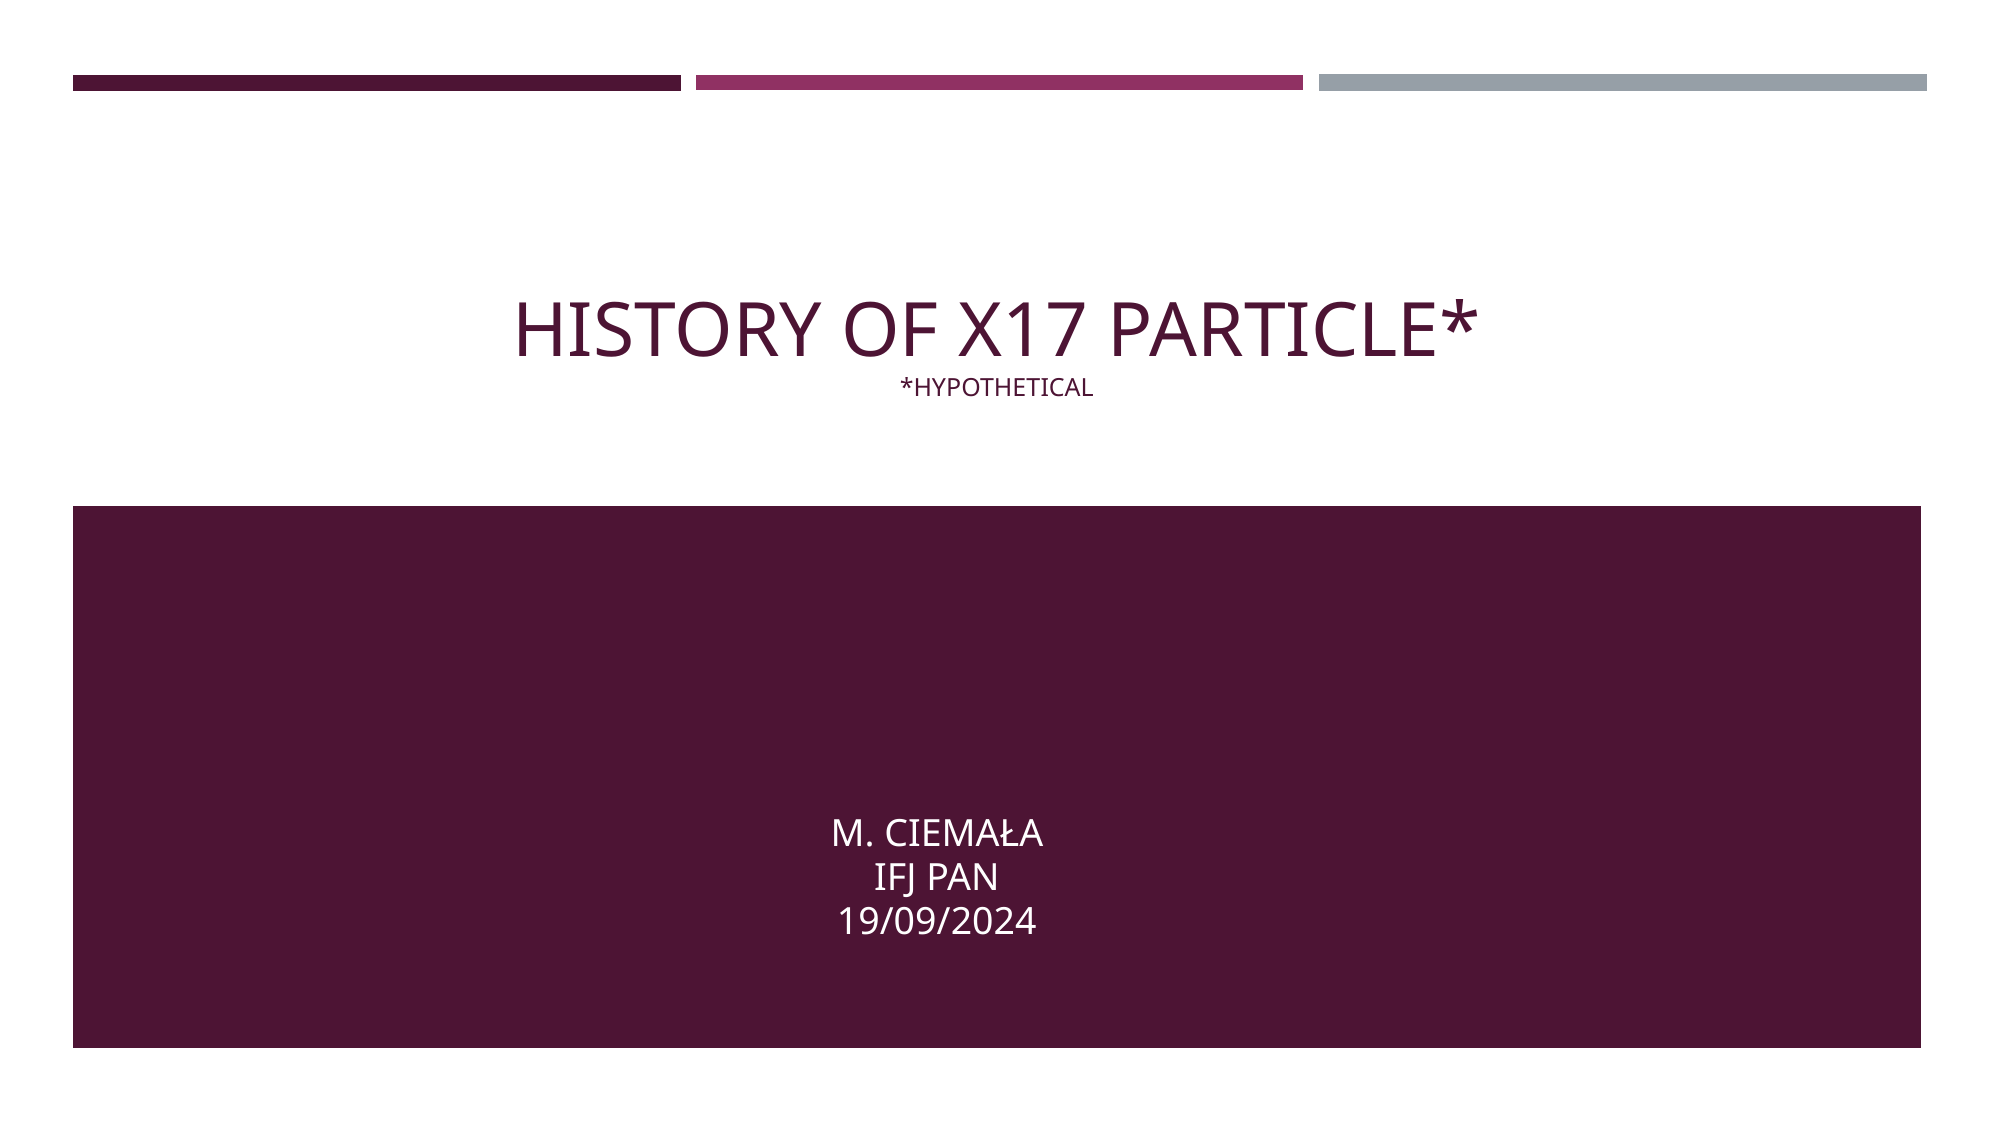

# History of X17 particle* *hypothetical
M. CiemaŁa
IFJ PAN
19/09/2024